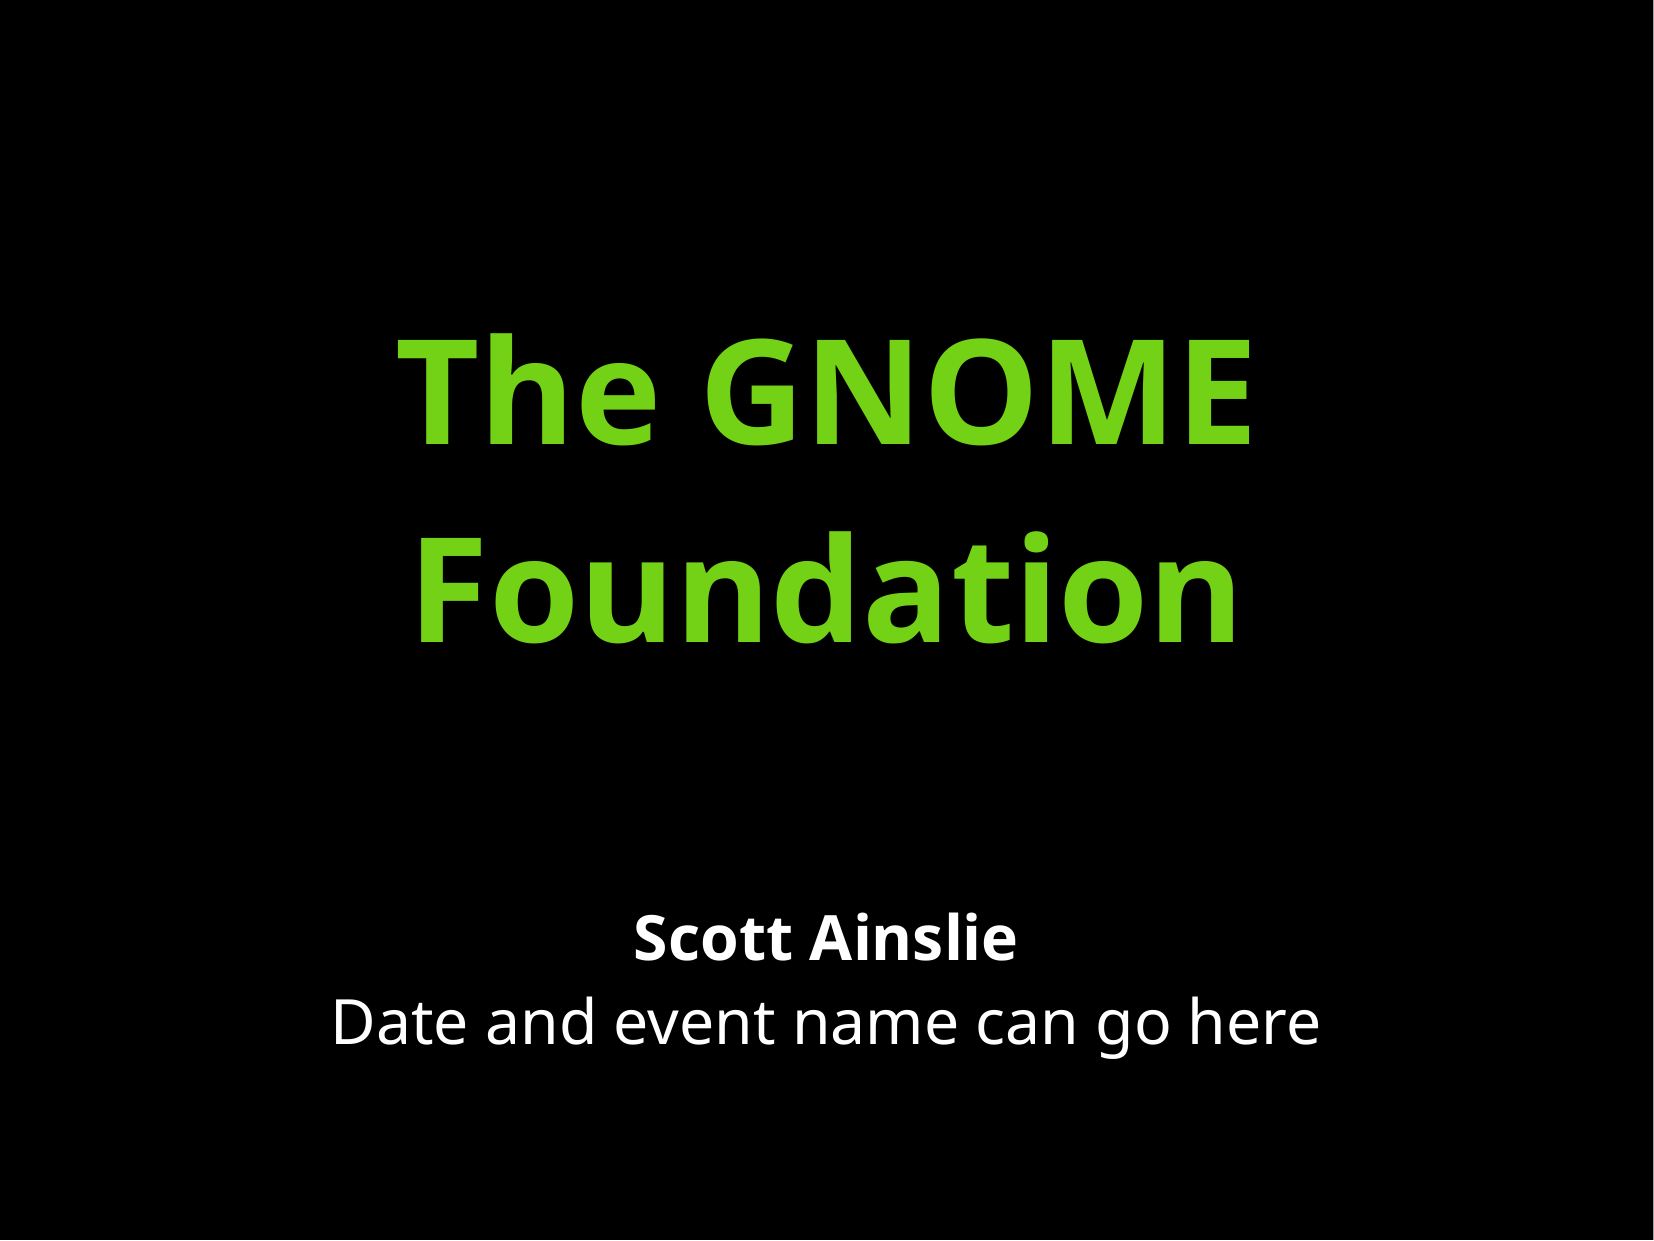

The GNOME Foundation
Scott Ainslie
Date and event name can go here